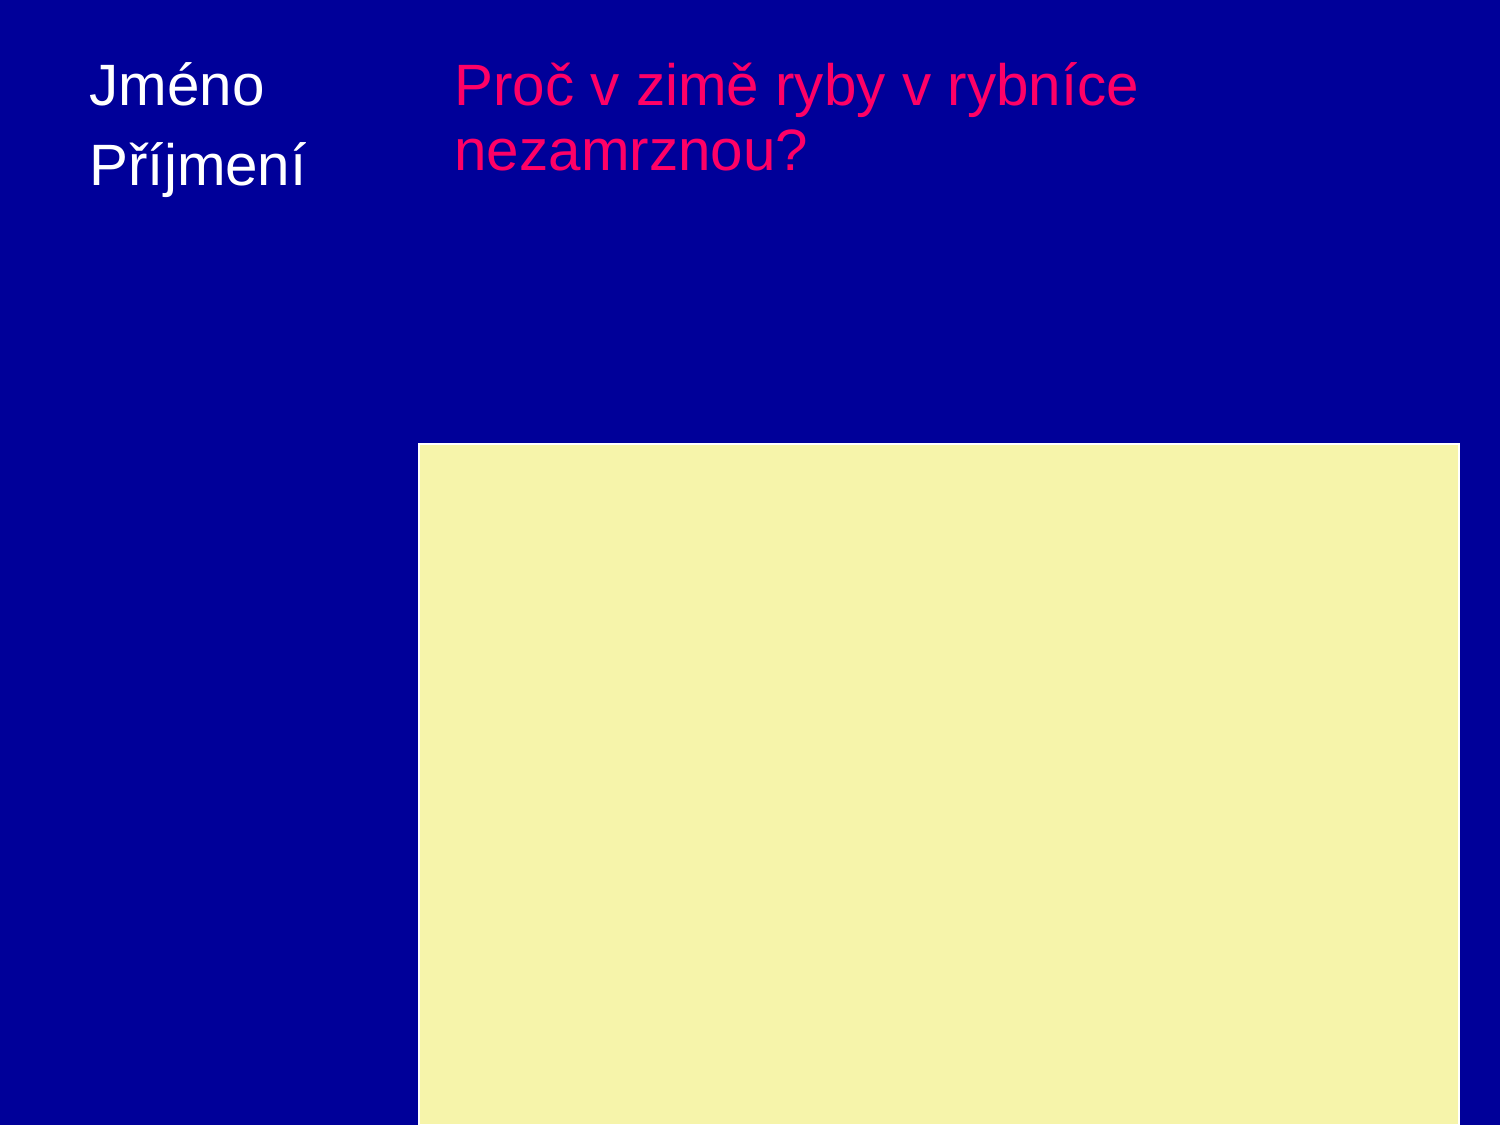

Jméno
Příjmení
Proč v zimě ryby v rybníce nezamrznou?
Mezi příčiny patří:
anomálie vody,
uvolňování velkého skupenského tepla
 tuhnutí vody,
izolační schopnost ledu.
Při silných mrazech však přesto mohou mělké
rybníky zamrznout.